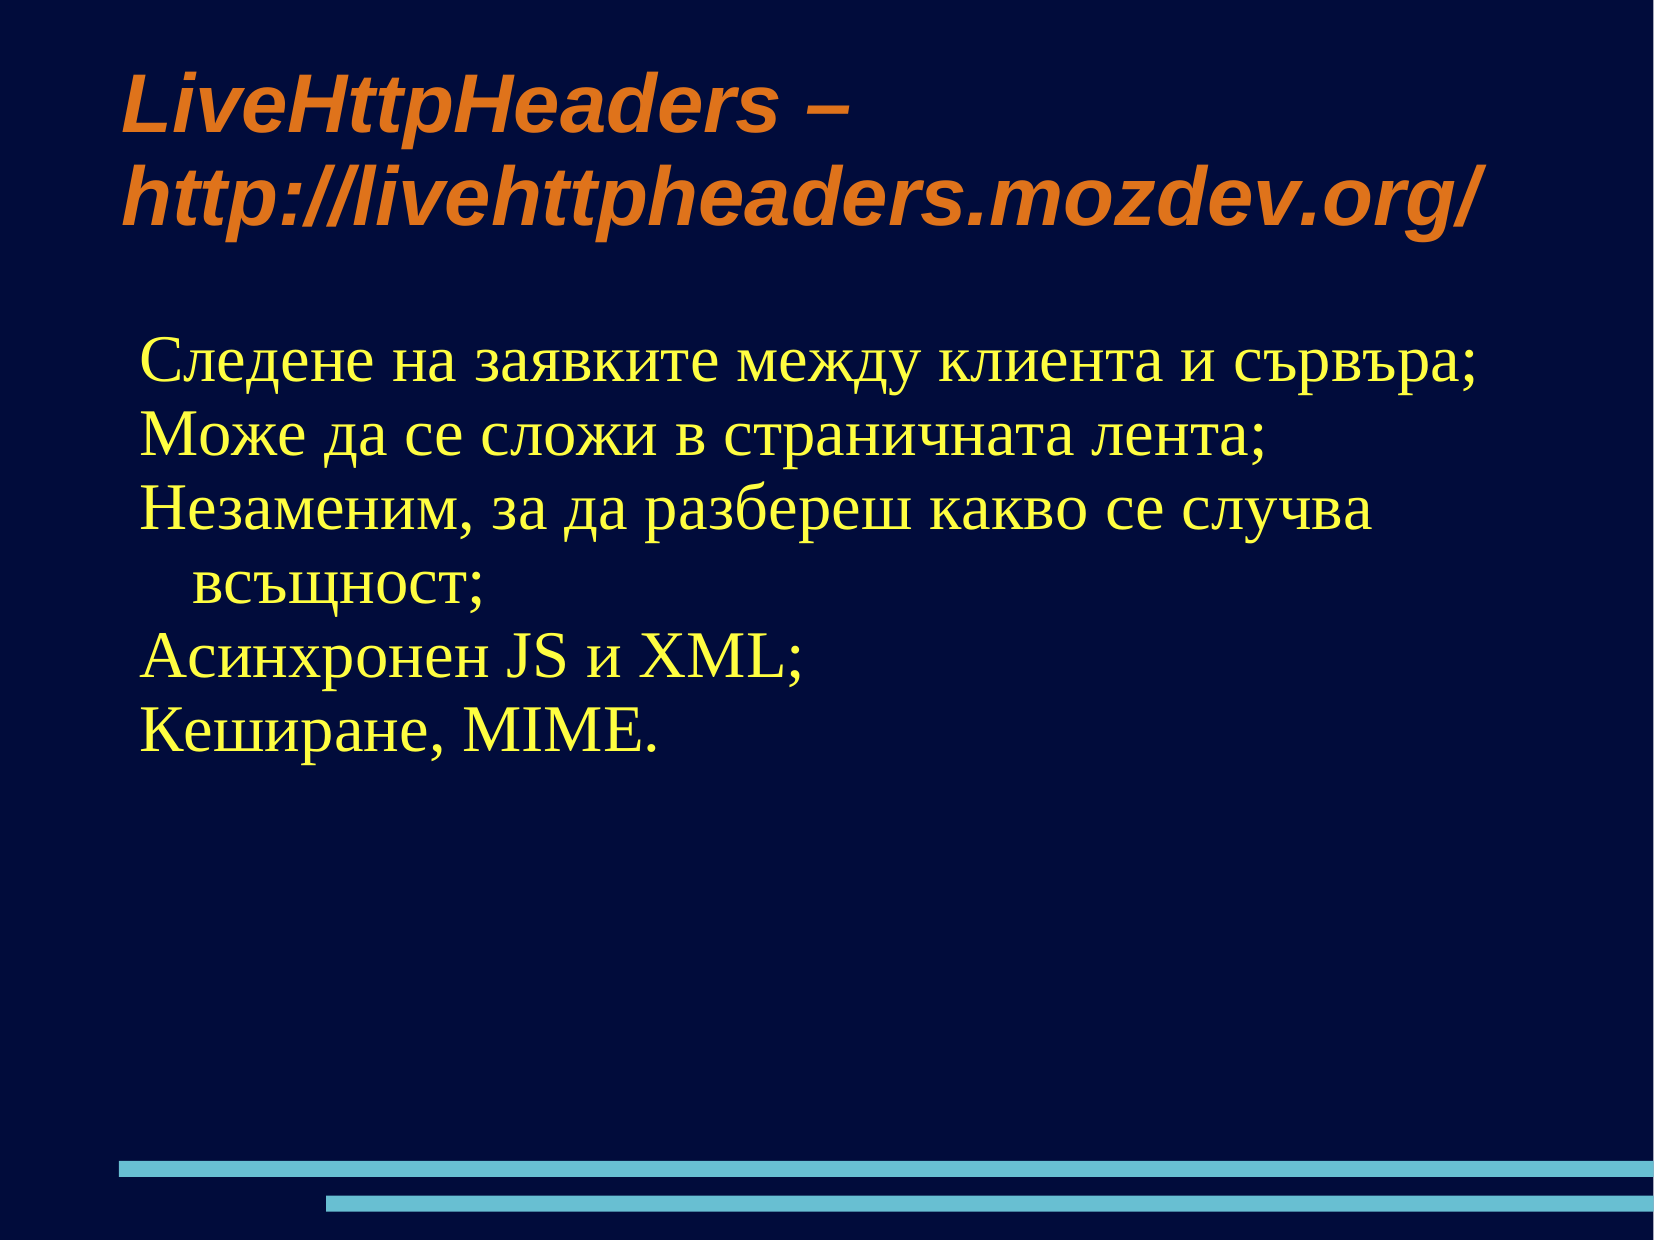

# LiveHttpHeaders – http://livehttpheaders.mozdev.org/
Следене на заявките между клиента и сървъра;
Може да се сложи в страничната лента;
Незаменим, за да разбереш какво се случва всъщност;
Асинхронен JS и XML;
Кеширане, MIME.